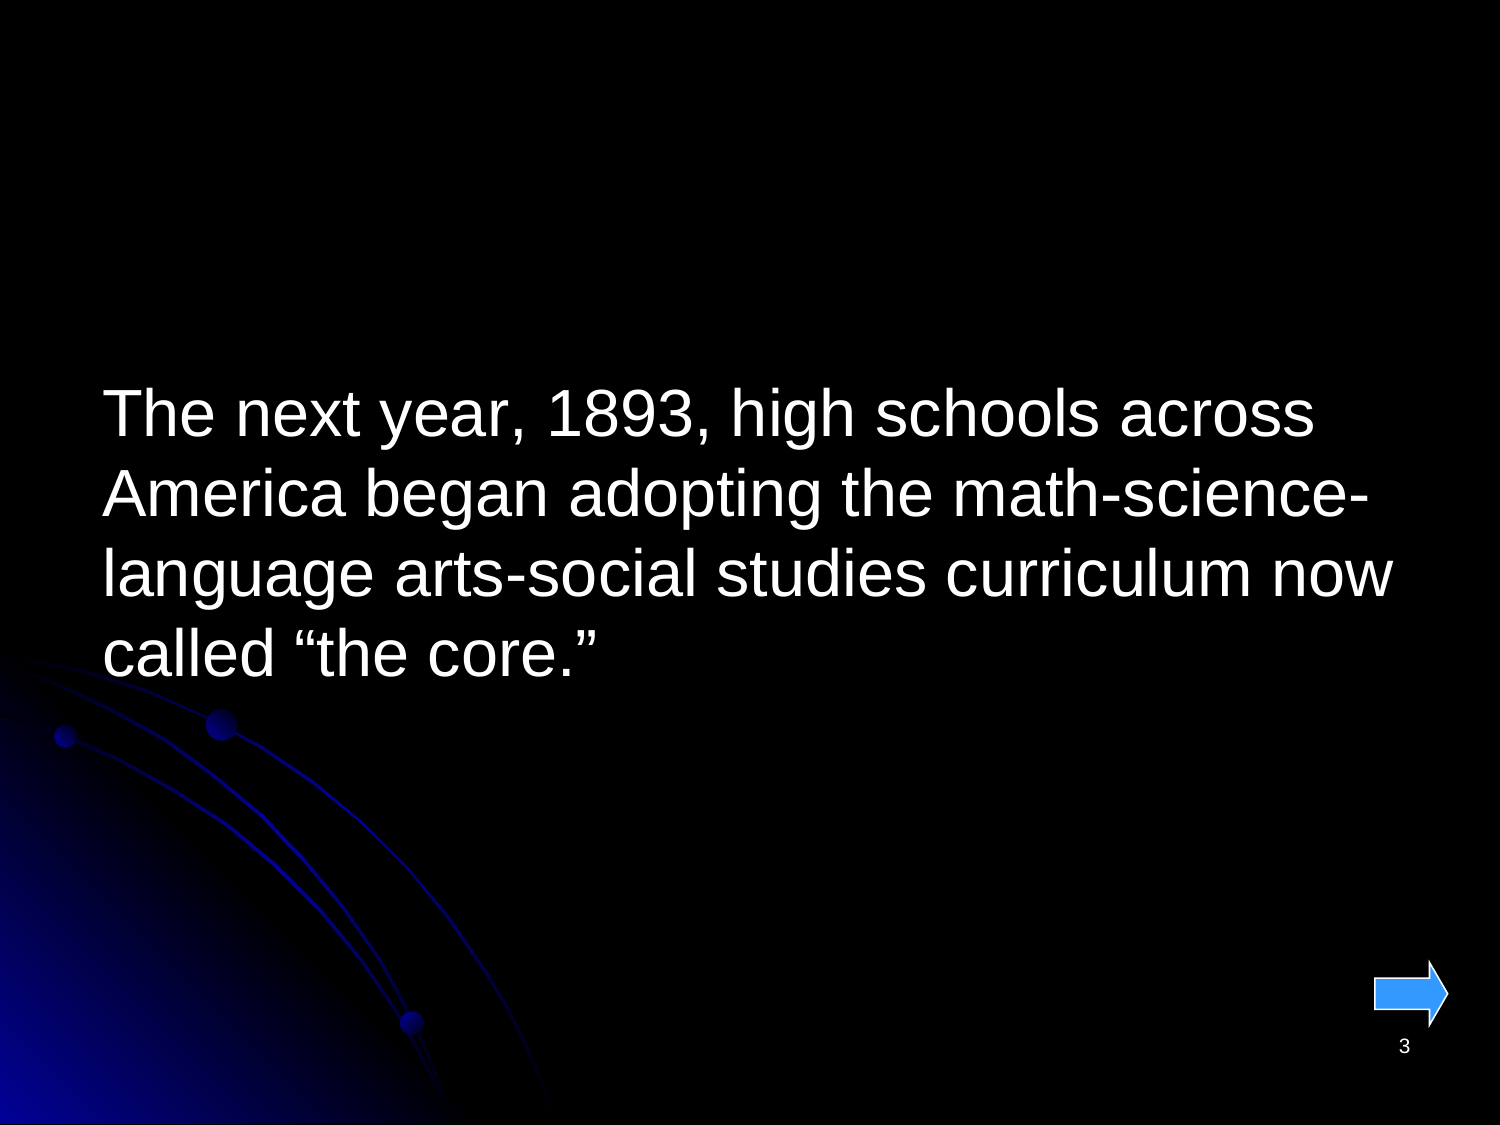

The next year, 1893, high schools across America began adopting the math-science-language arts-social studies curriculum now called “the core.”
3